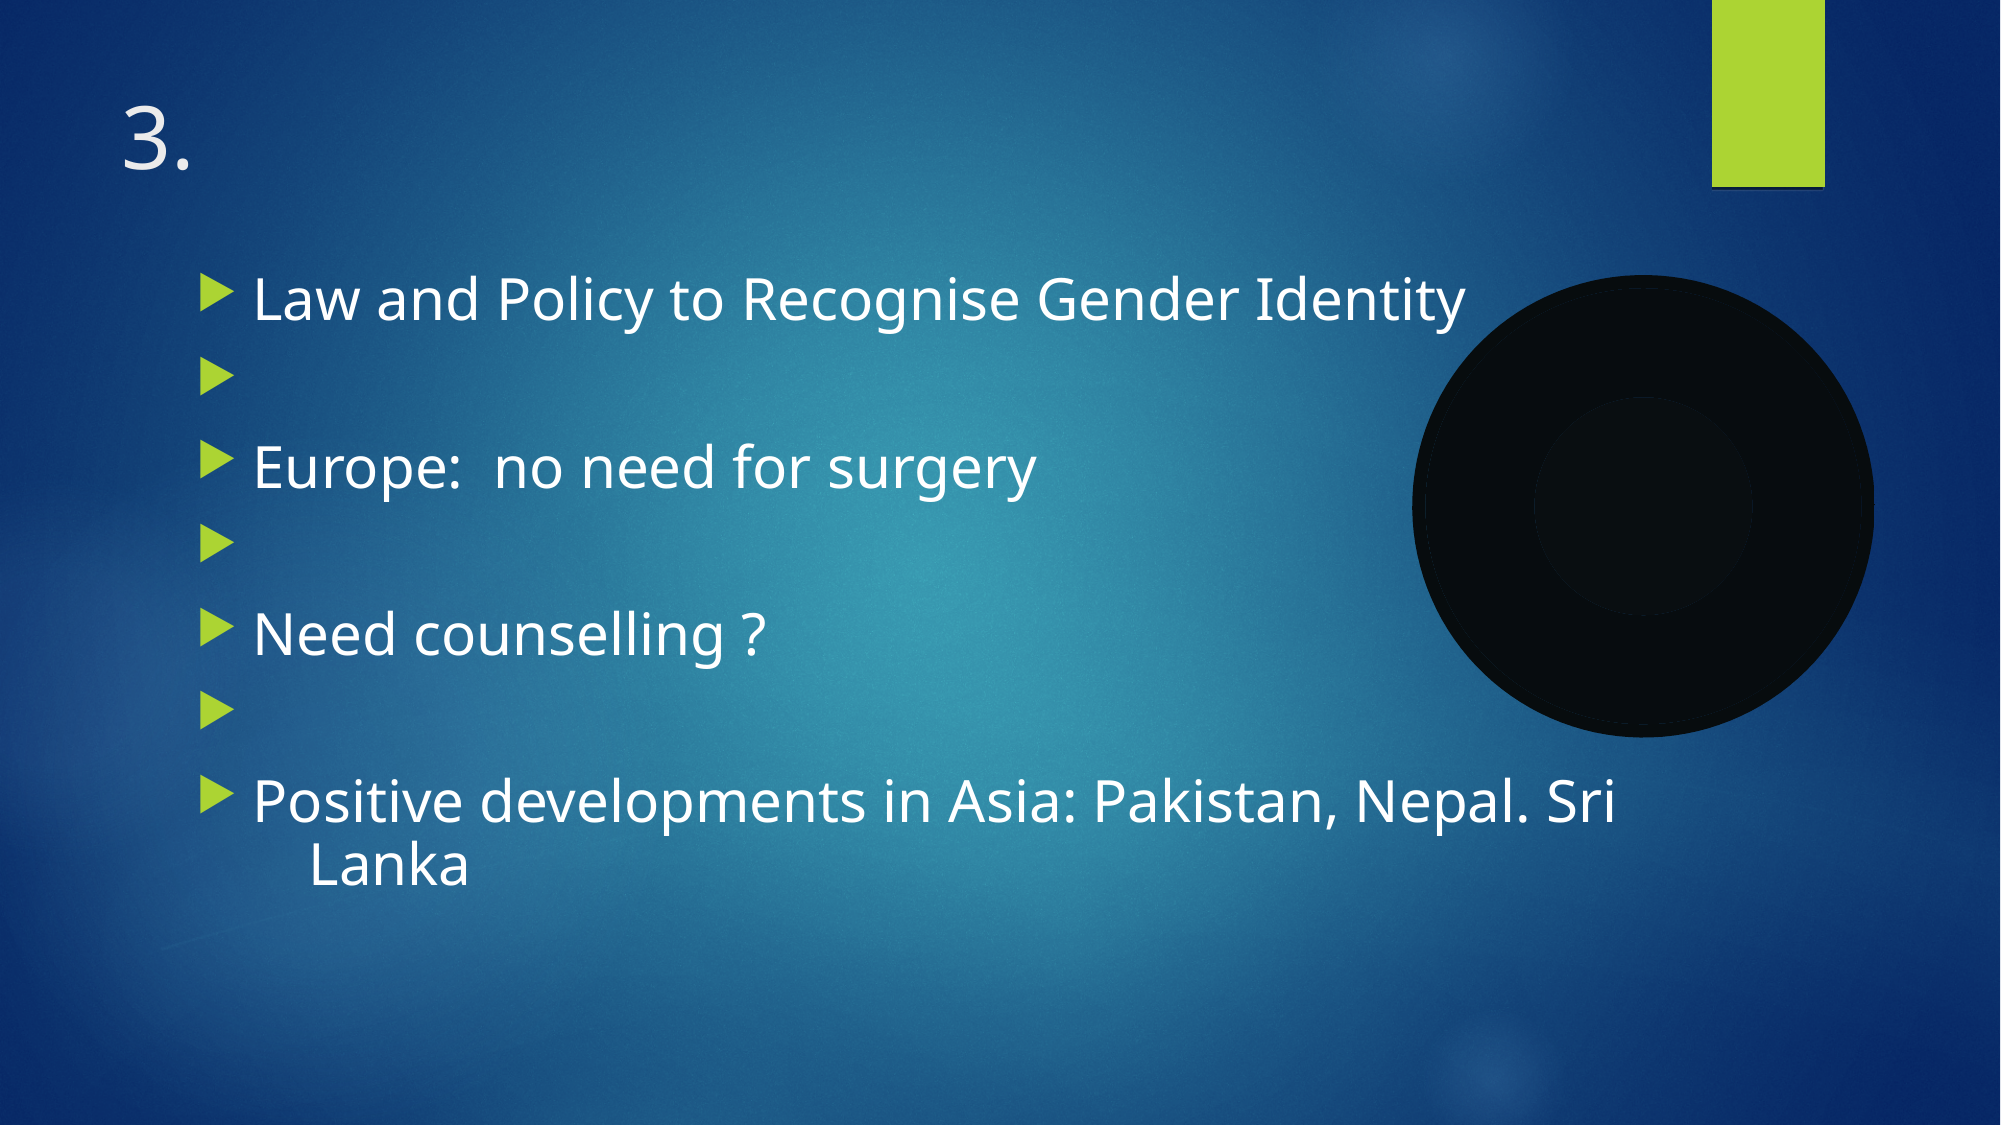

# 3.
Law and Policy to Recognise Gender Identity
Europe: no need for surgery
Need counselling ?
Positive developments in Asia: Pakistan, Nepal. Sri Lanka